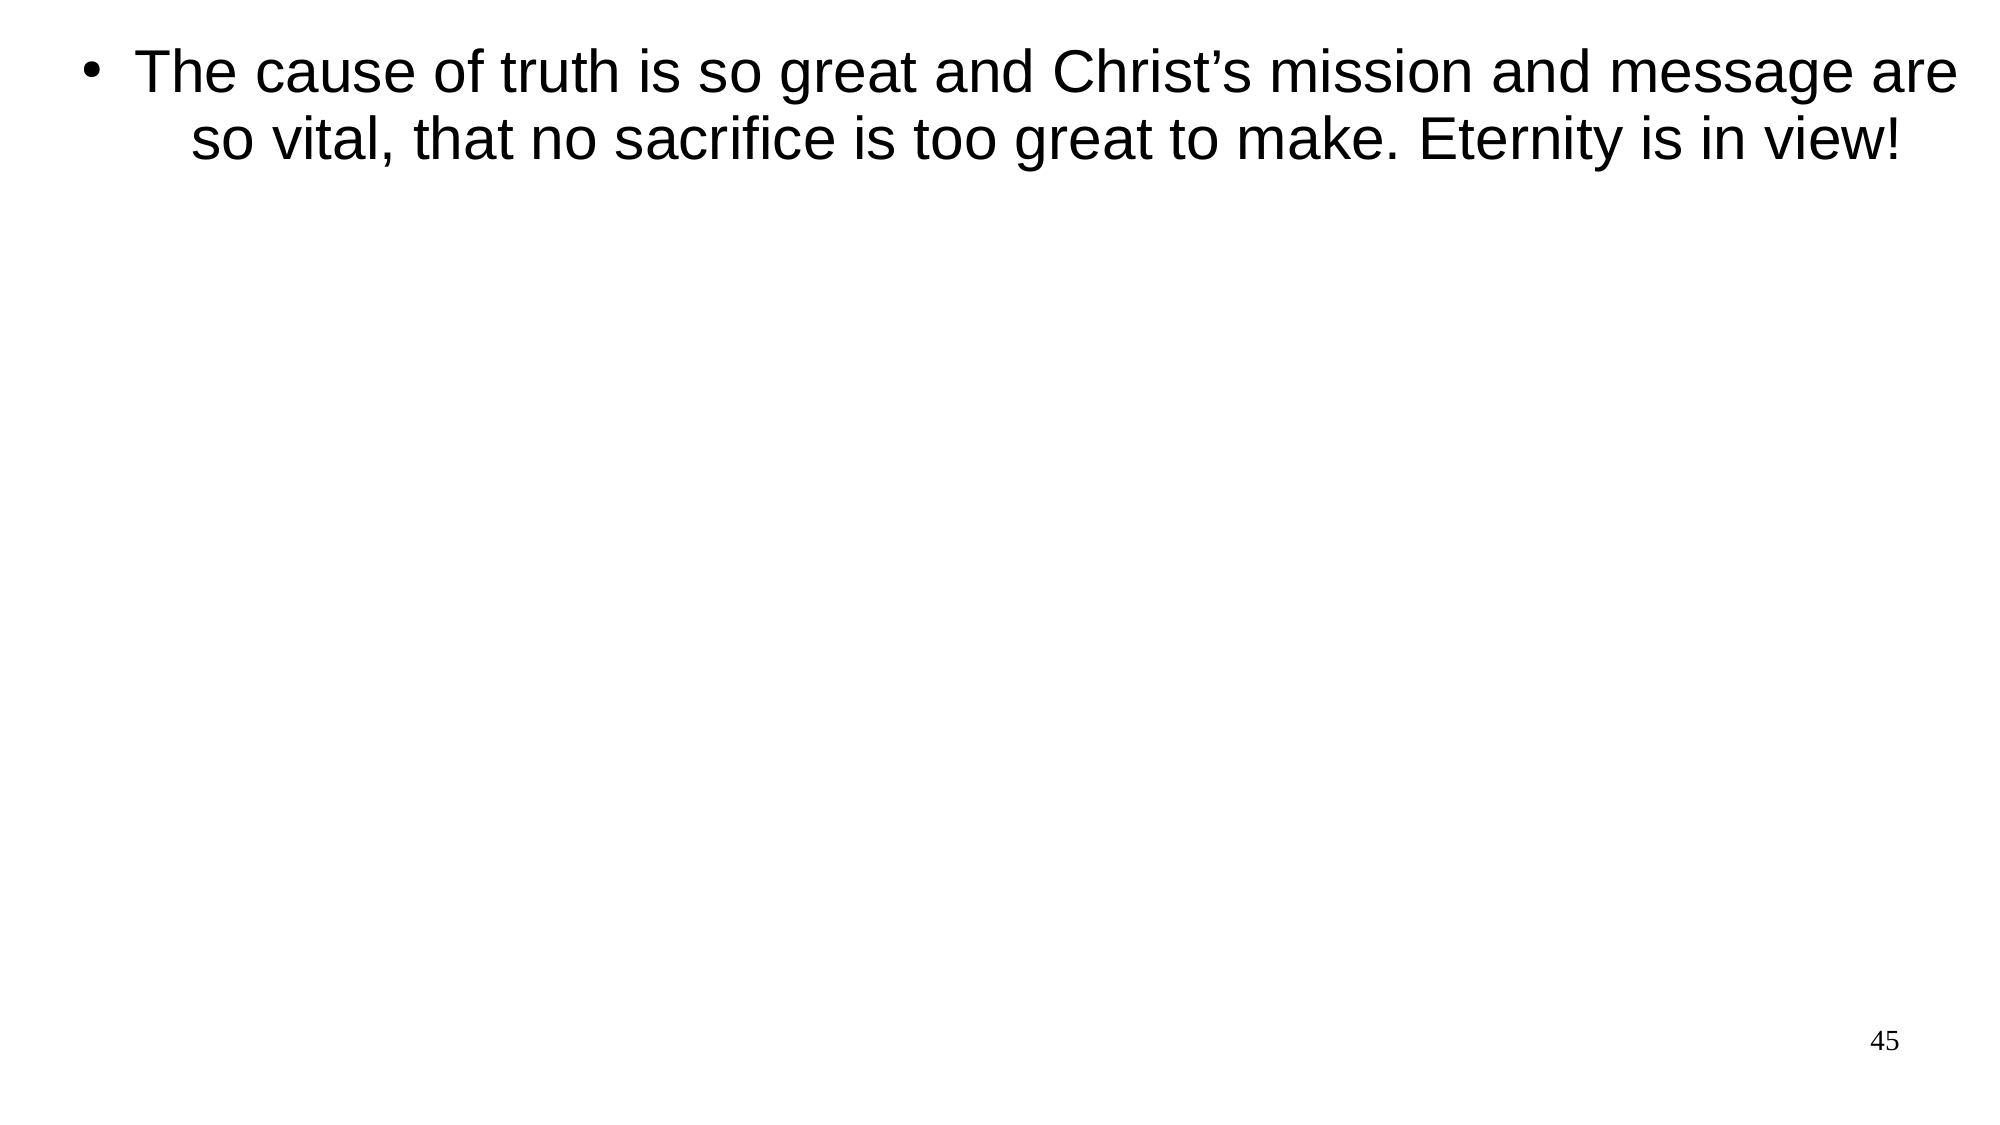

# The cause of truth is so great and Christ’s mission and message are so vital, that no sacrifice is too great to make. Eternity is in view!
45